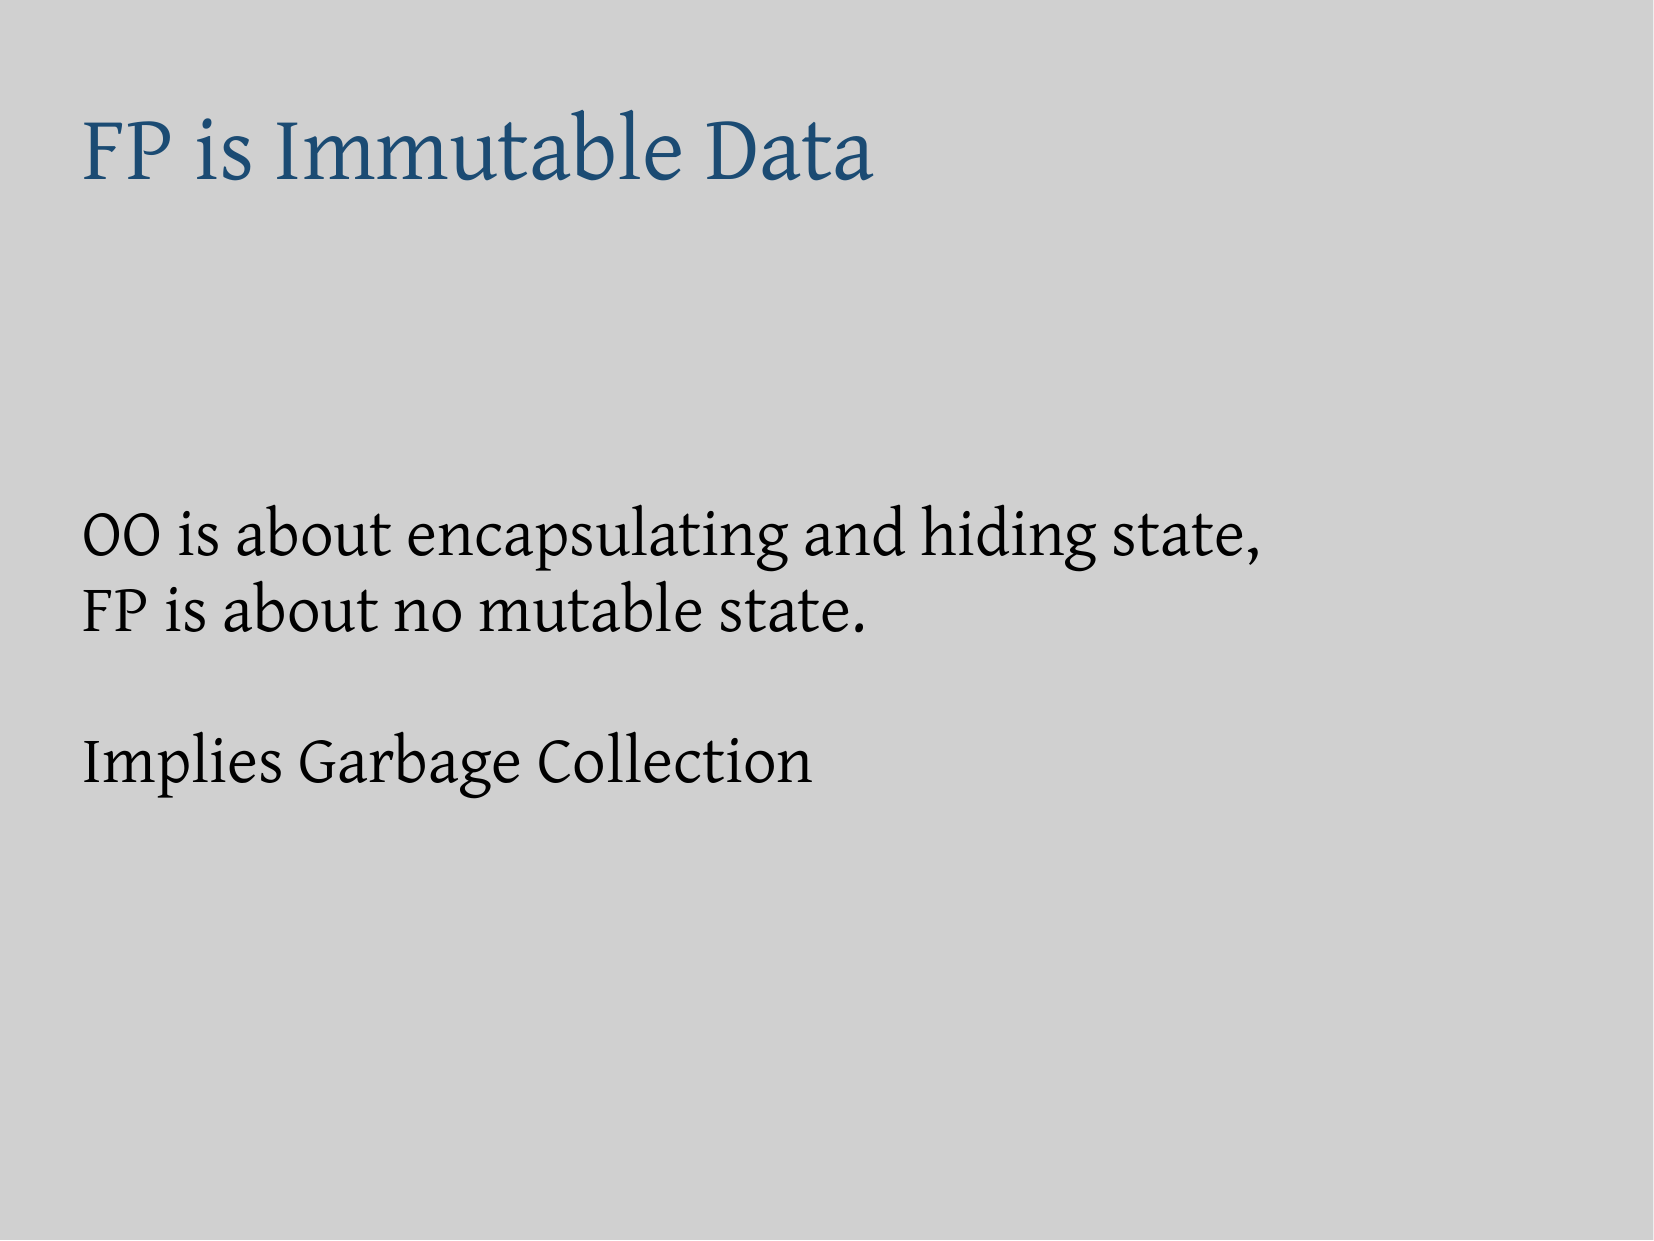

# FP is Immutable Data
OO is about encapsulating and hiding state,
FP is about no mutable state.
Implies Garbage Collection